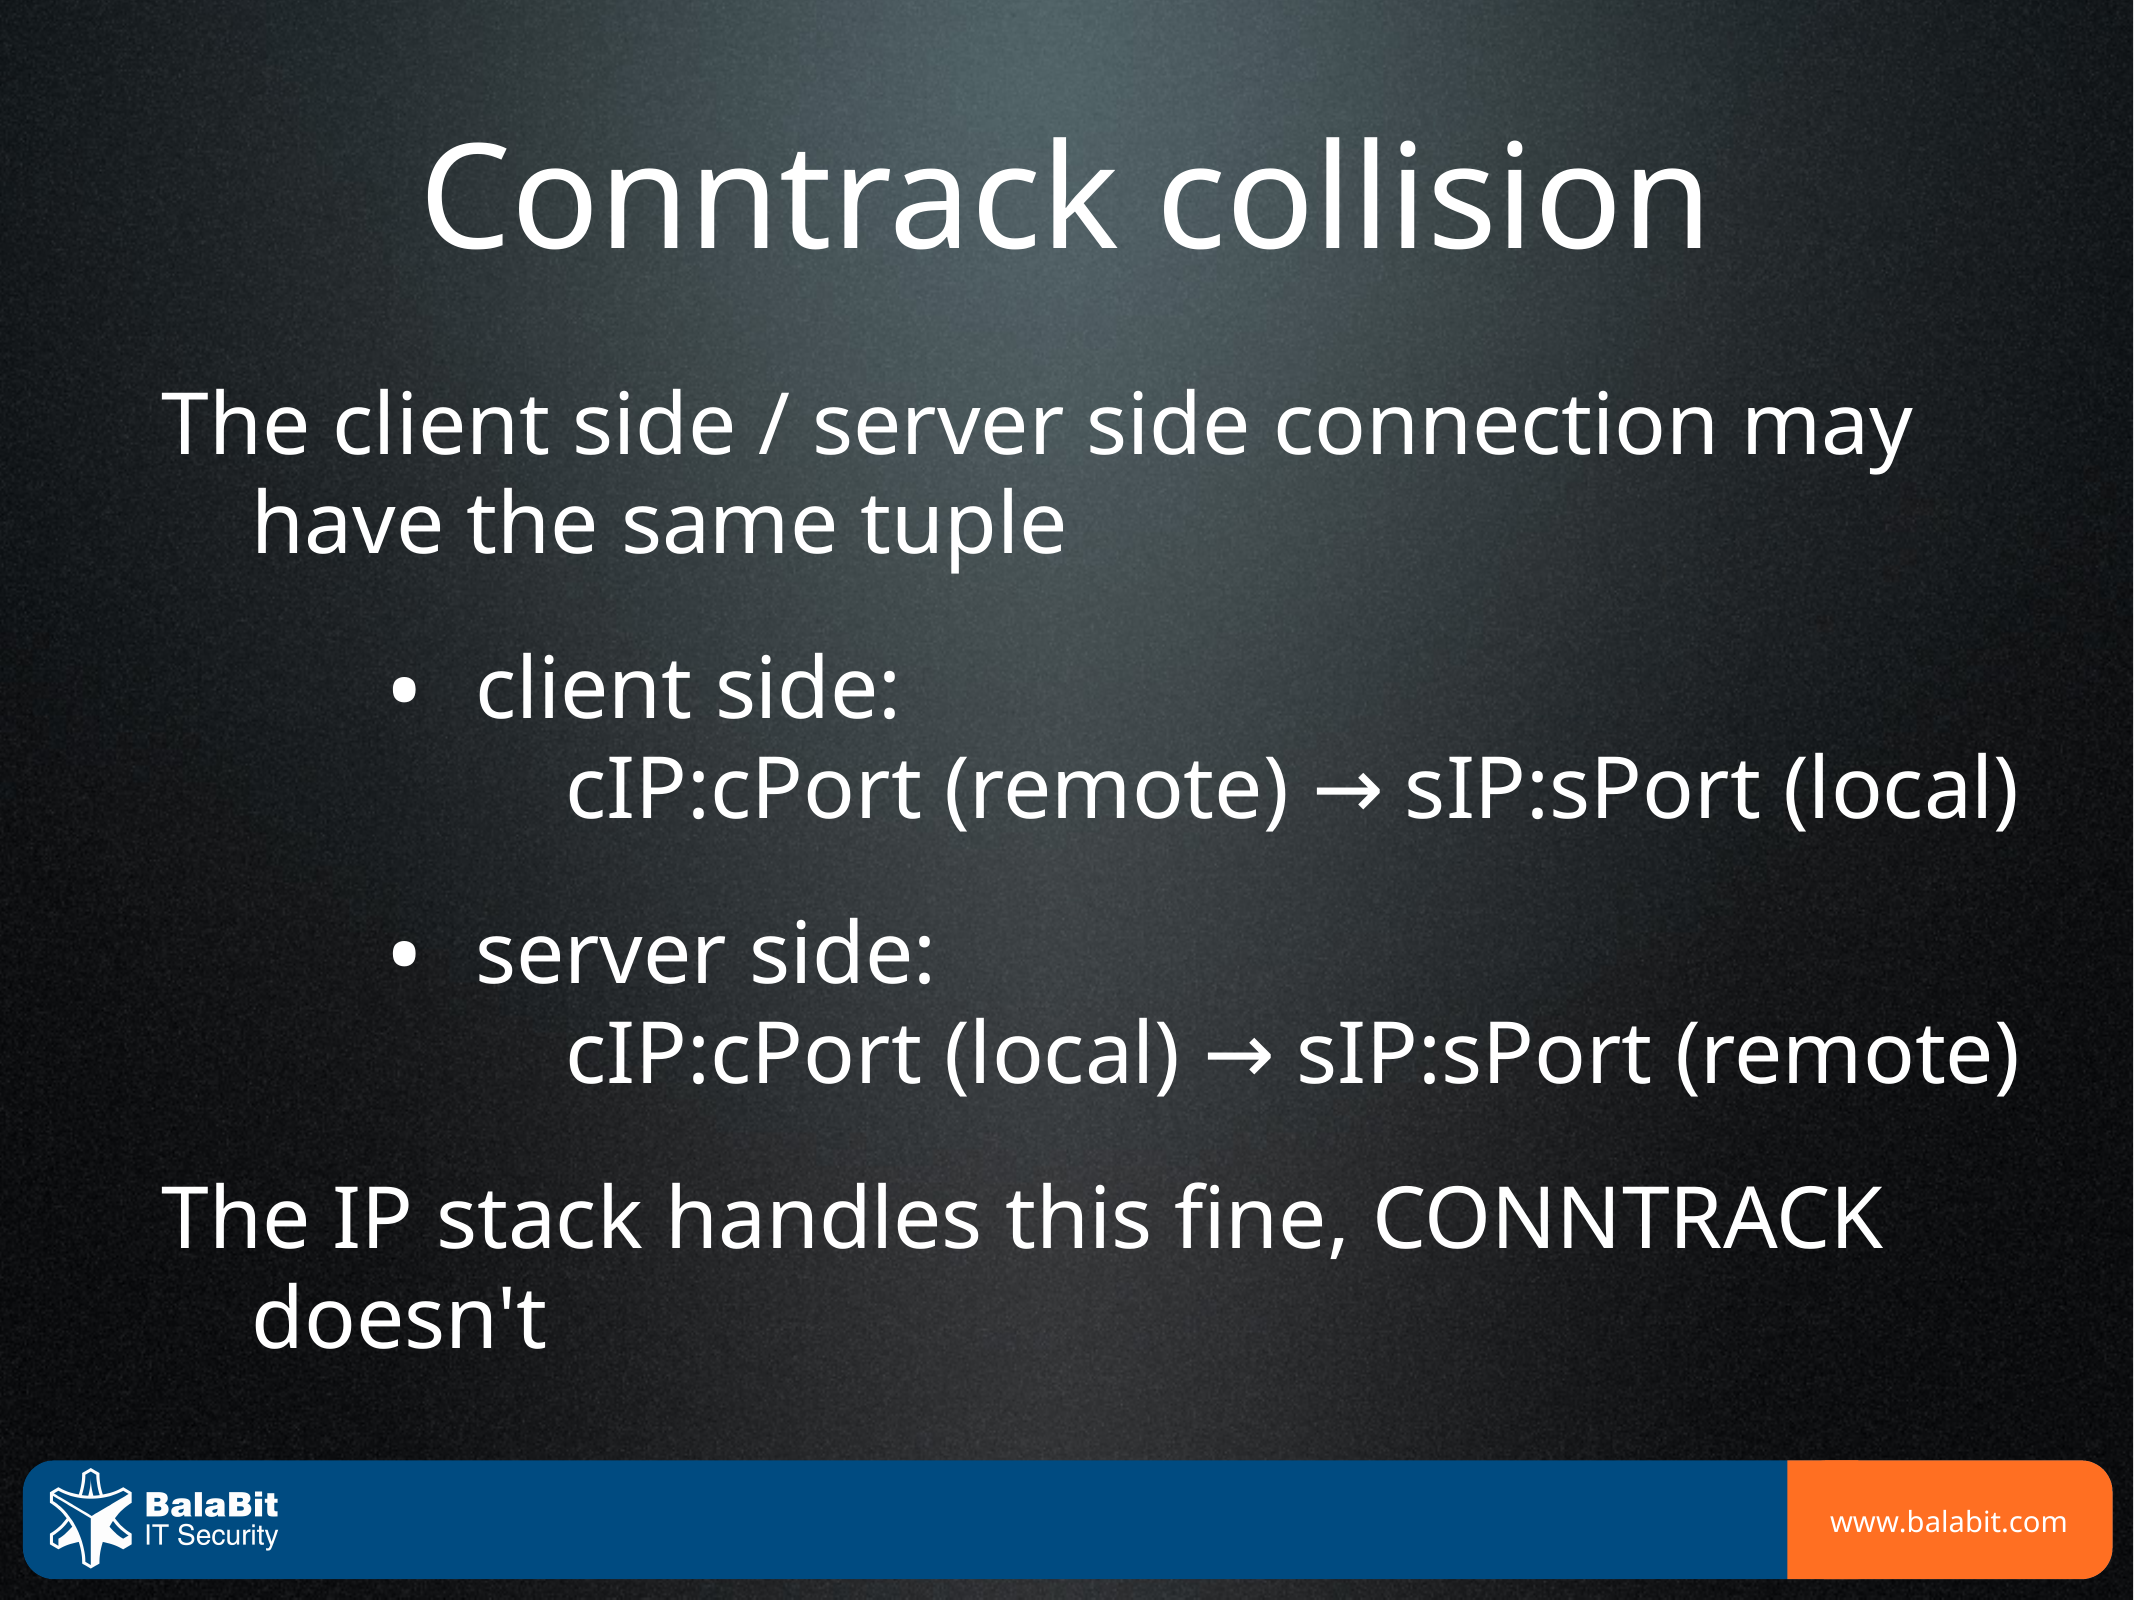

# Conntrack collision
The client side / server side connection may have the same tuple
client side:
cIP:cPort (remote) → sIP:sPort (local)
server side:
cIP:cPort (local) → sIP:sPort (remote)
The IP stack handles this fine, CONNTRACK doesn't